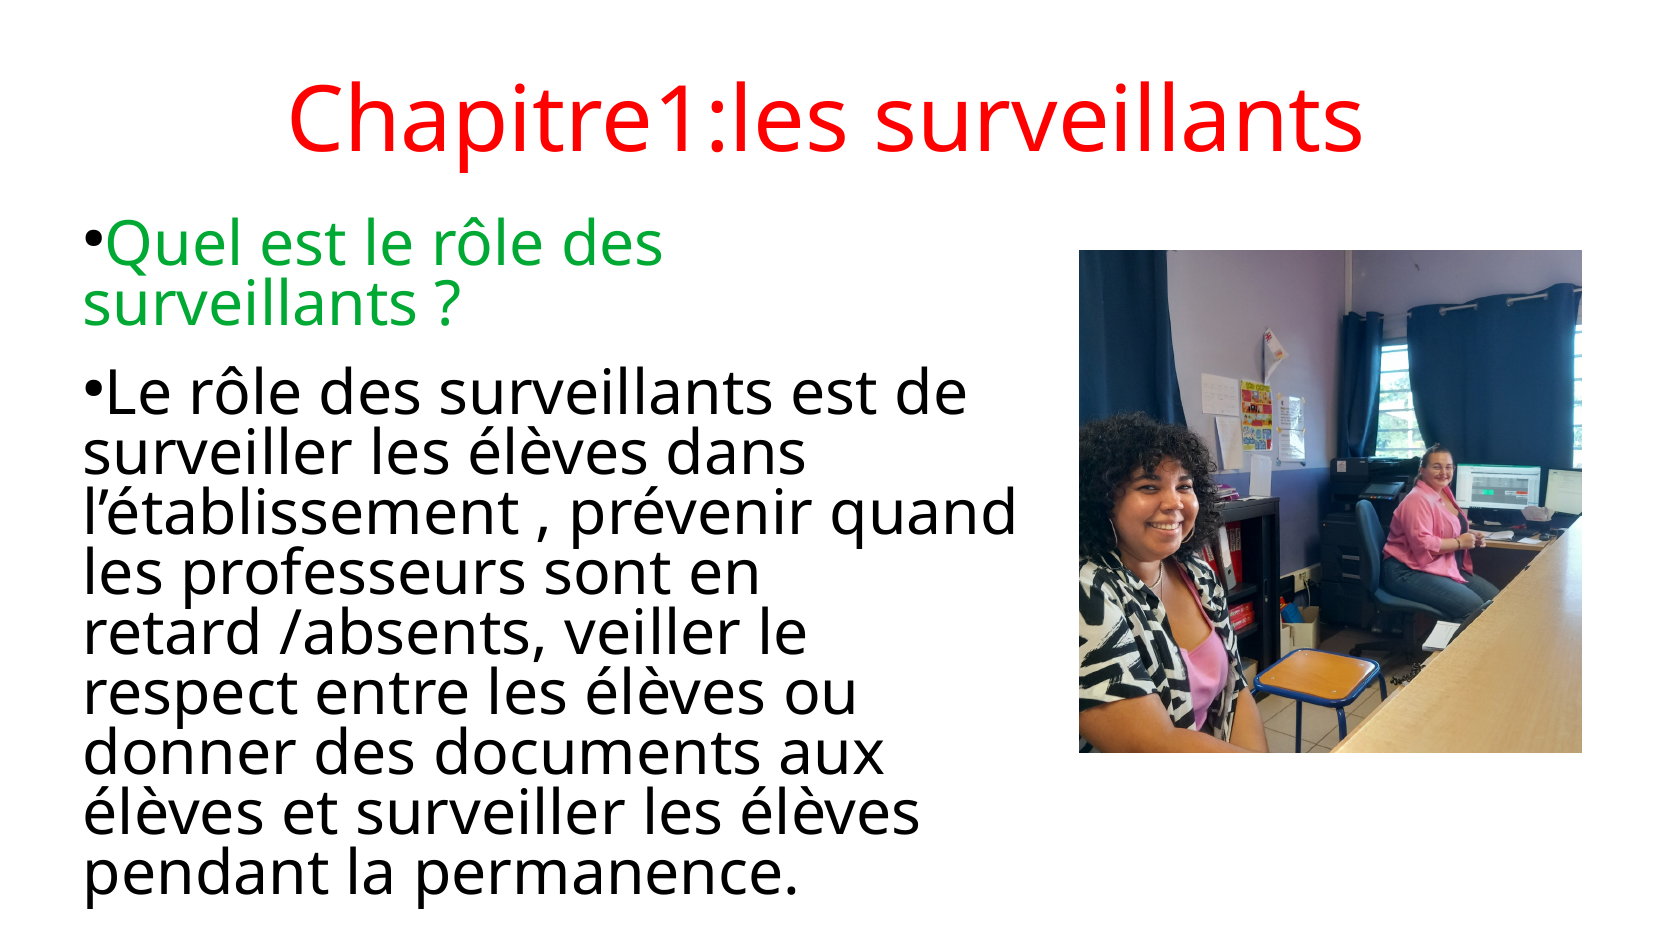

# Chapitre1:les surveillants
Quel est le rôle des surveillants ?
Le rôle des surveillants est de surveiller les élèves dans l’établissement , prévenir quand les professeurs sont en retard /absents, veiller le respect entre les élèves ou donner des documents aux élèves et surveiller les élèves pendant la permanence.